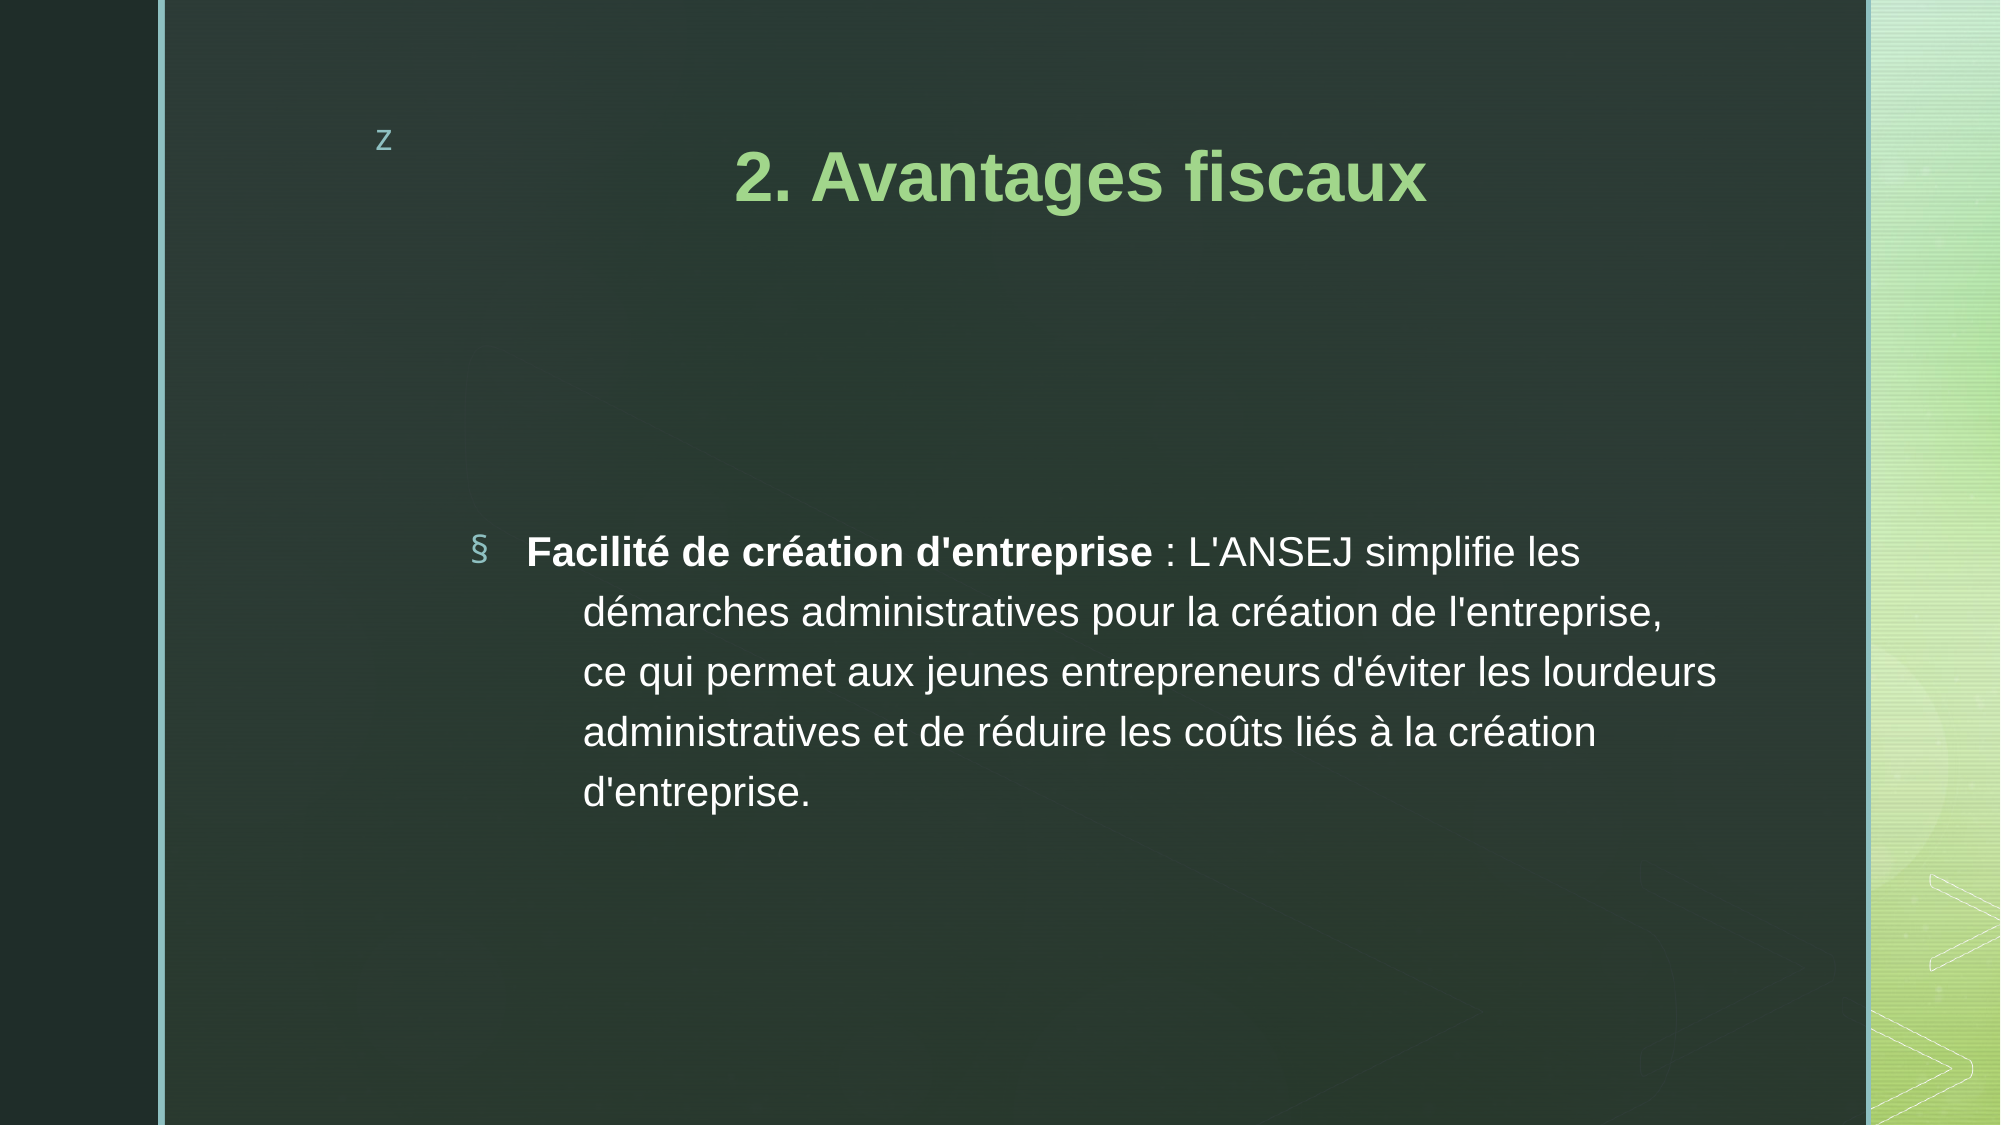

# 2. Avantages fiscaux
Facilité de création d'entreprise : L'ANSEJ simplifie les démarches administratives pour la création de l'entreprise, ce qui permet aux jeunes entrepreneurs d'éviter les lourdeurs administratives et de réduire les coûts liés à la création d'entreprise.